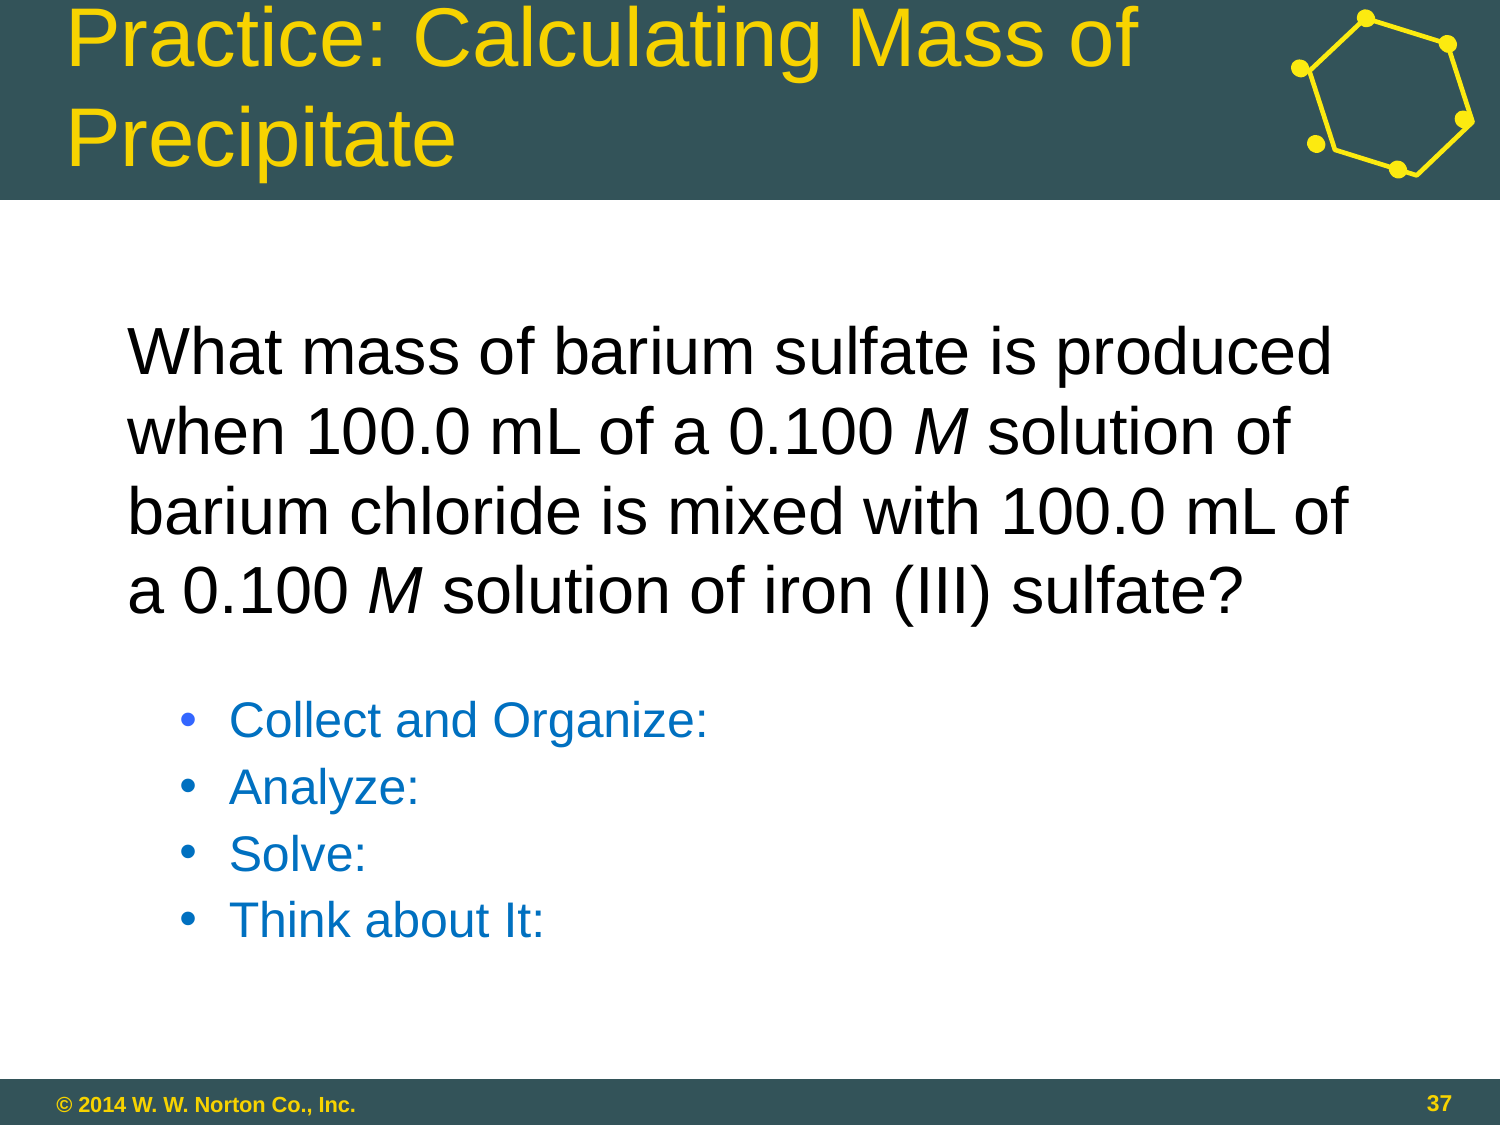

Practice: Calculating Mass of Precipitate
# What mass of barium sulfate is produced when 100.0 mL of a 0.100 M solution of barium chloride is mixed with 100.0 mL of a 0.100 M solution of iron (III) sulfate?
 Collect and Organize:
 Analyze:
 Solve:
 Think about It: